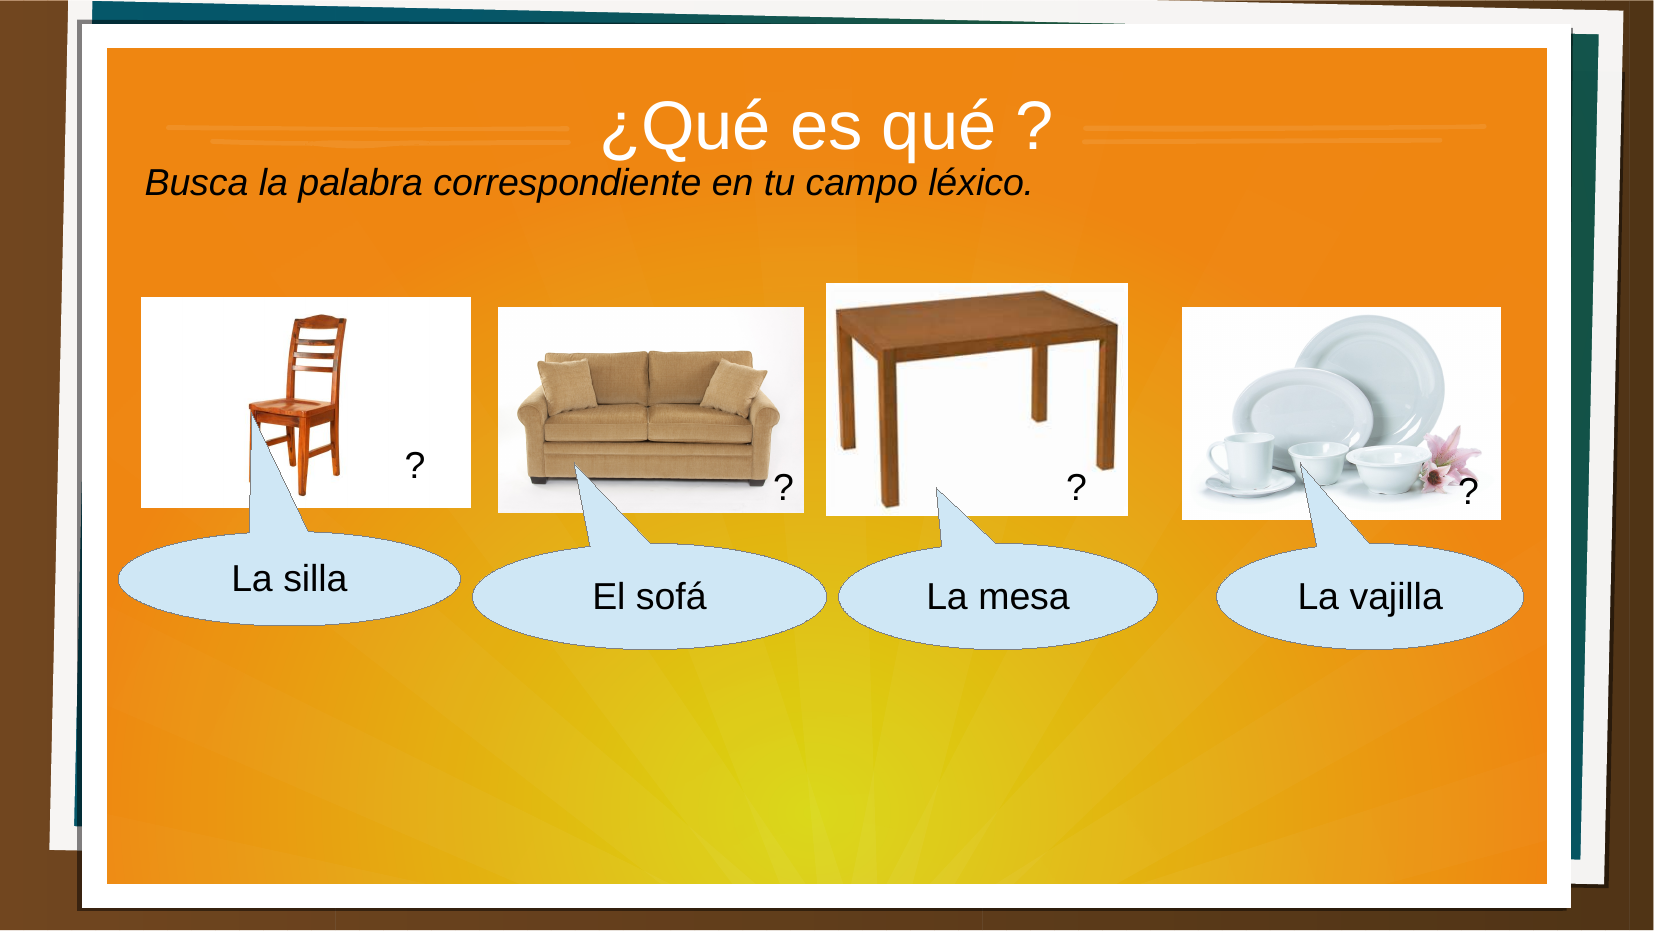

# ¿Qué es qué ?
Busca la palabra correspondiente en tu campo léxico.
?
?
?
?
La silla
El sofá
La mesa
La vajilla